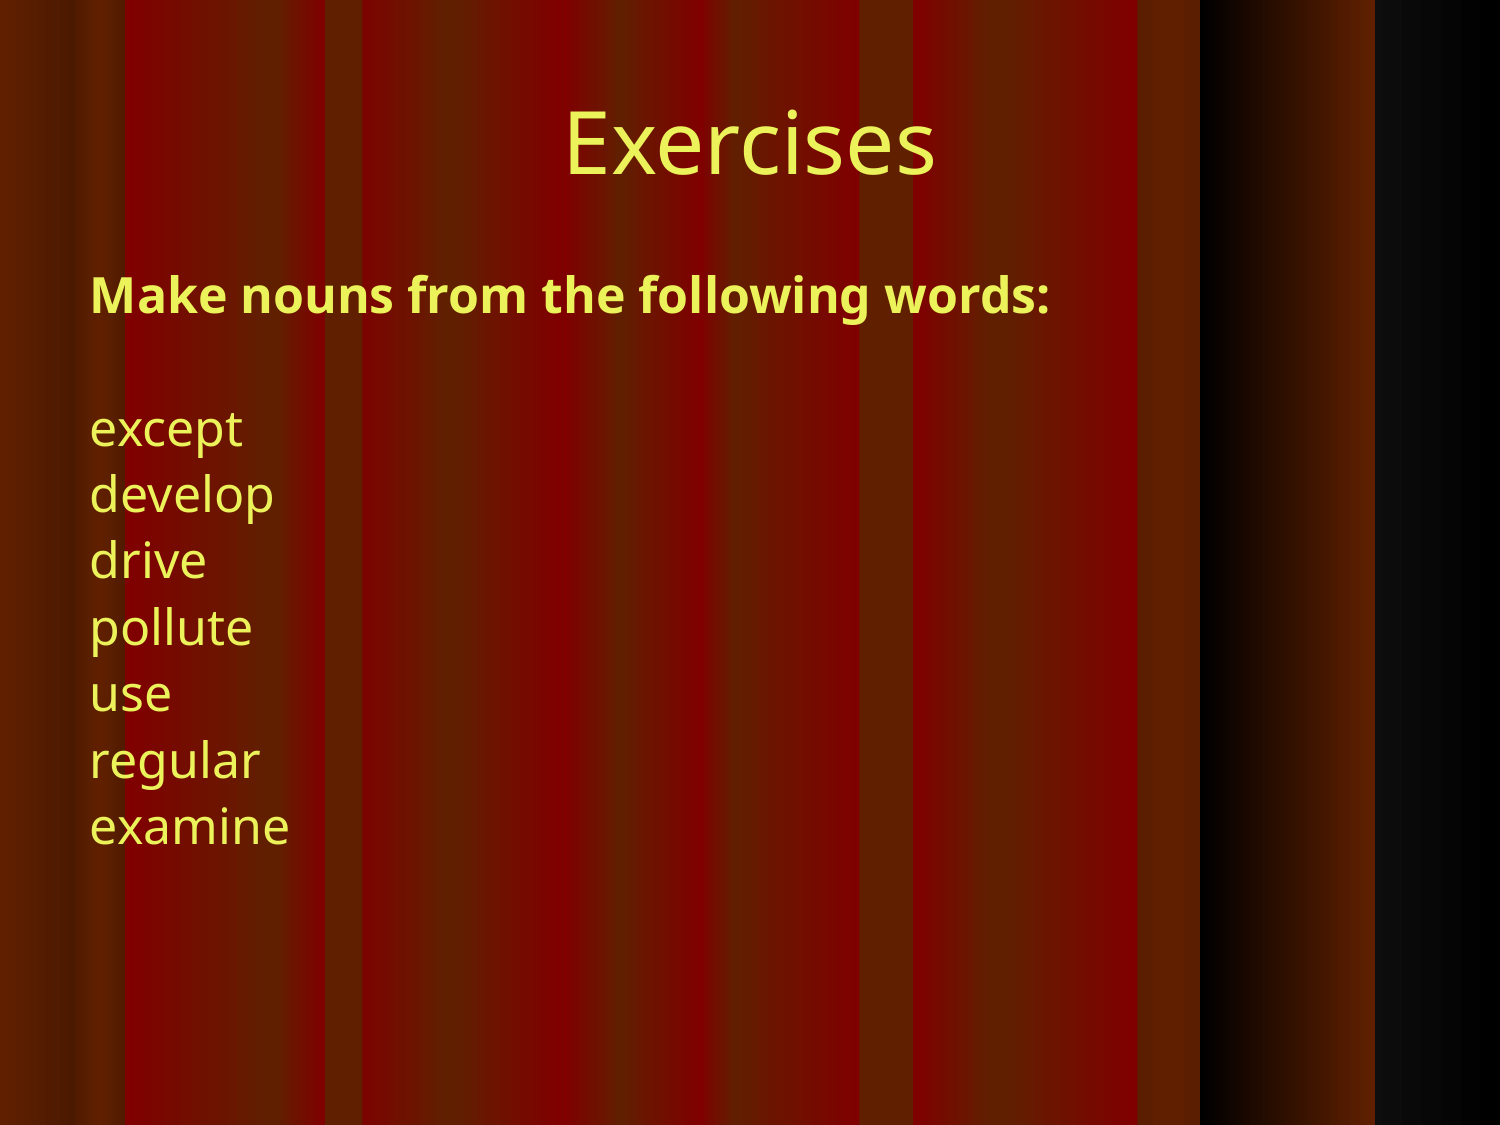

# Exercises
Make nouns from the following words:
except
develop
drive
pollute
use
regular
examine